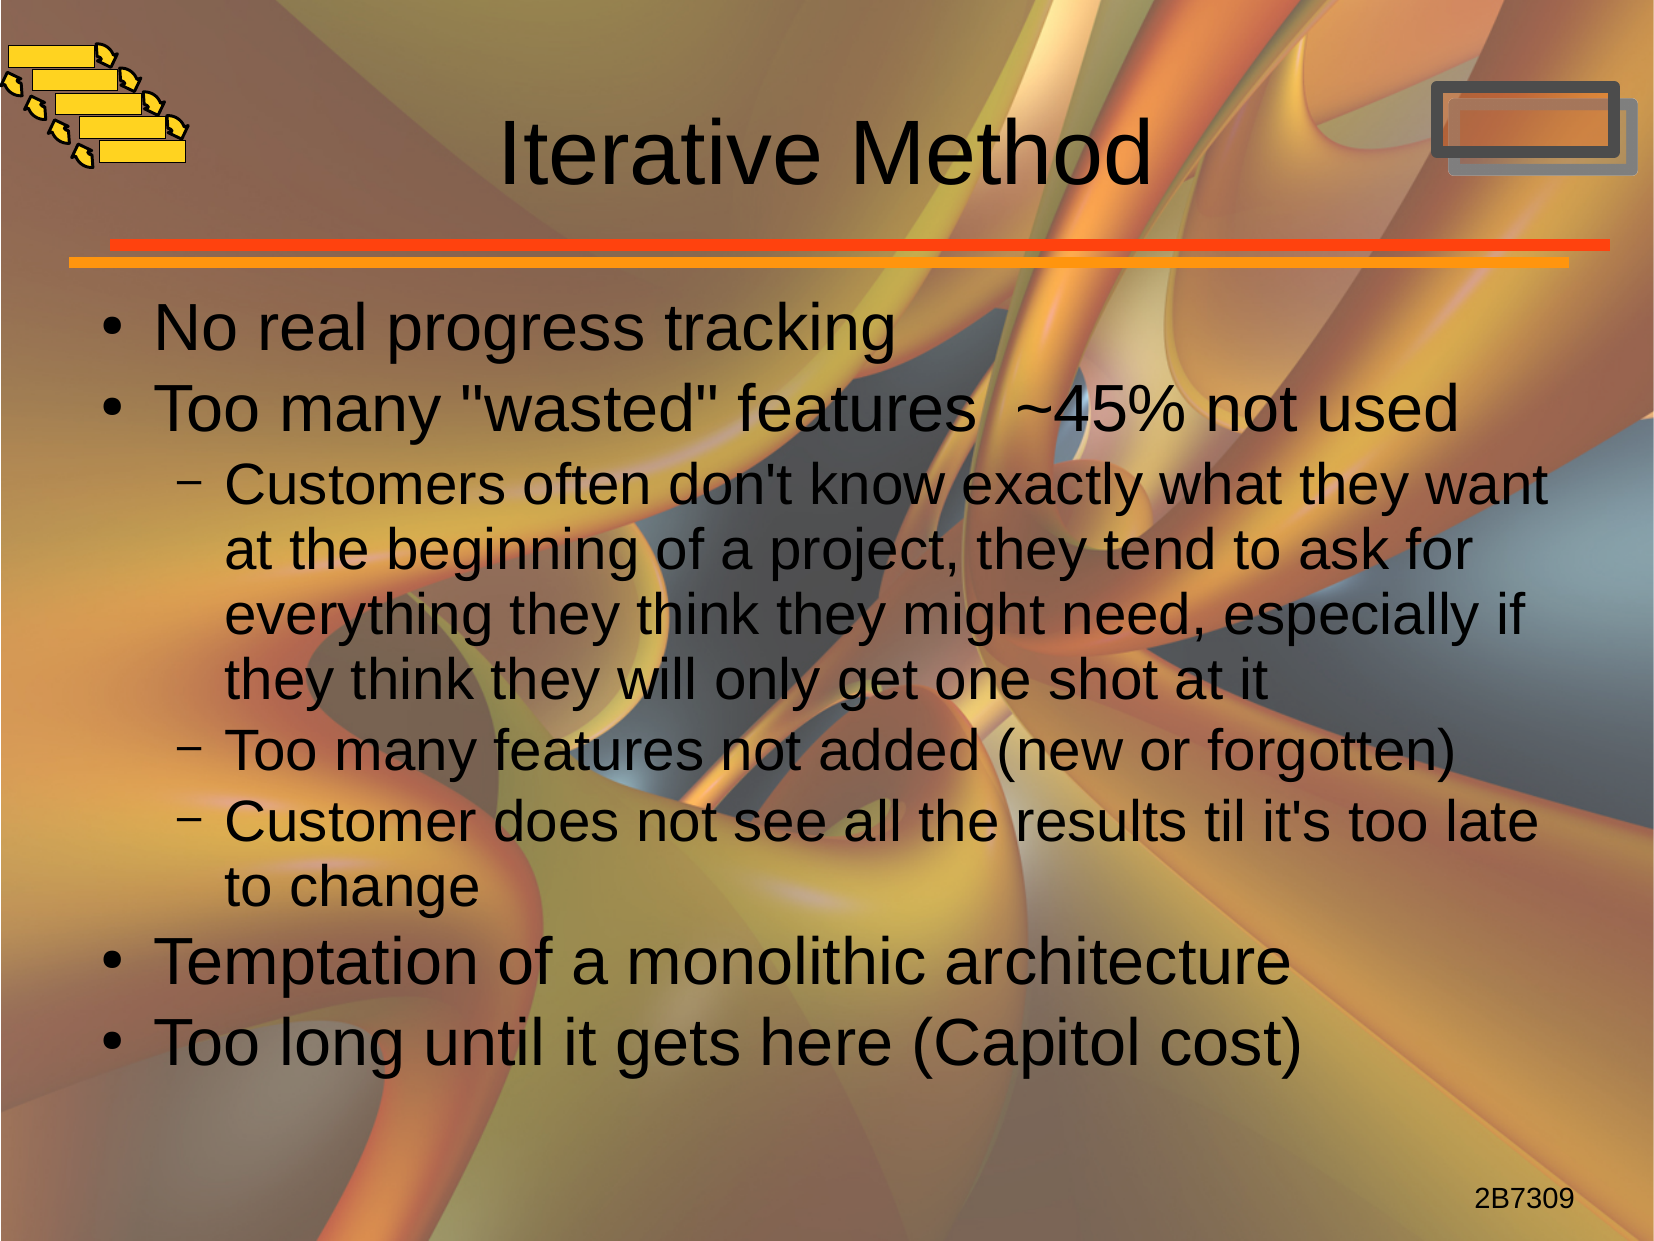

# Iterative Method
No real progress tracking
Too many "wasted" features ~45% not used
Customers often don't know exactly what they want at the beginning of a project, they tend to ask for everything they think they might need, especially if they think they will only get one shot at it
Too many features not added (new or forgotten)
Customer does not see all the results til it's too late to change
Temptation of a monolithic architecture
Too long until it gets here (Capitol cost)